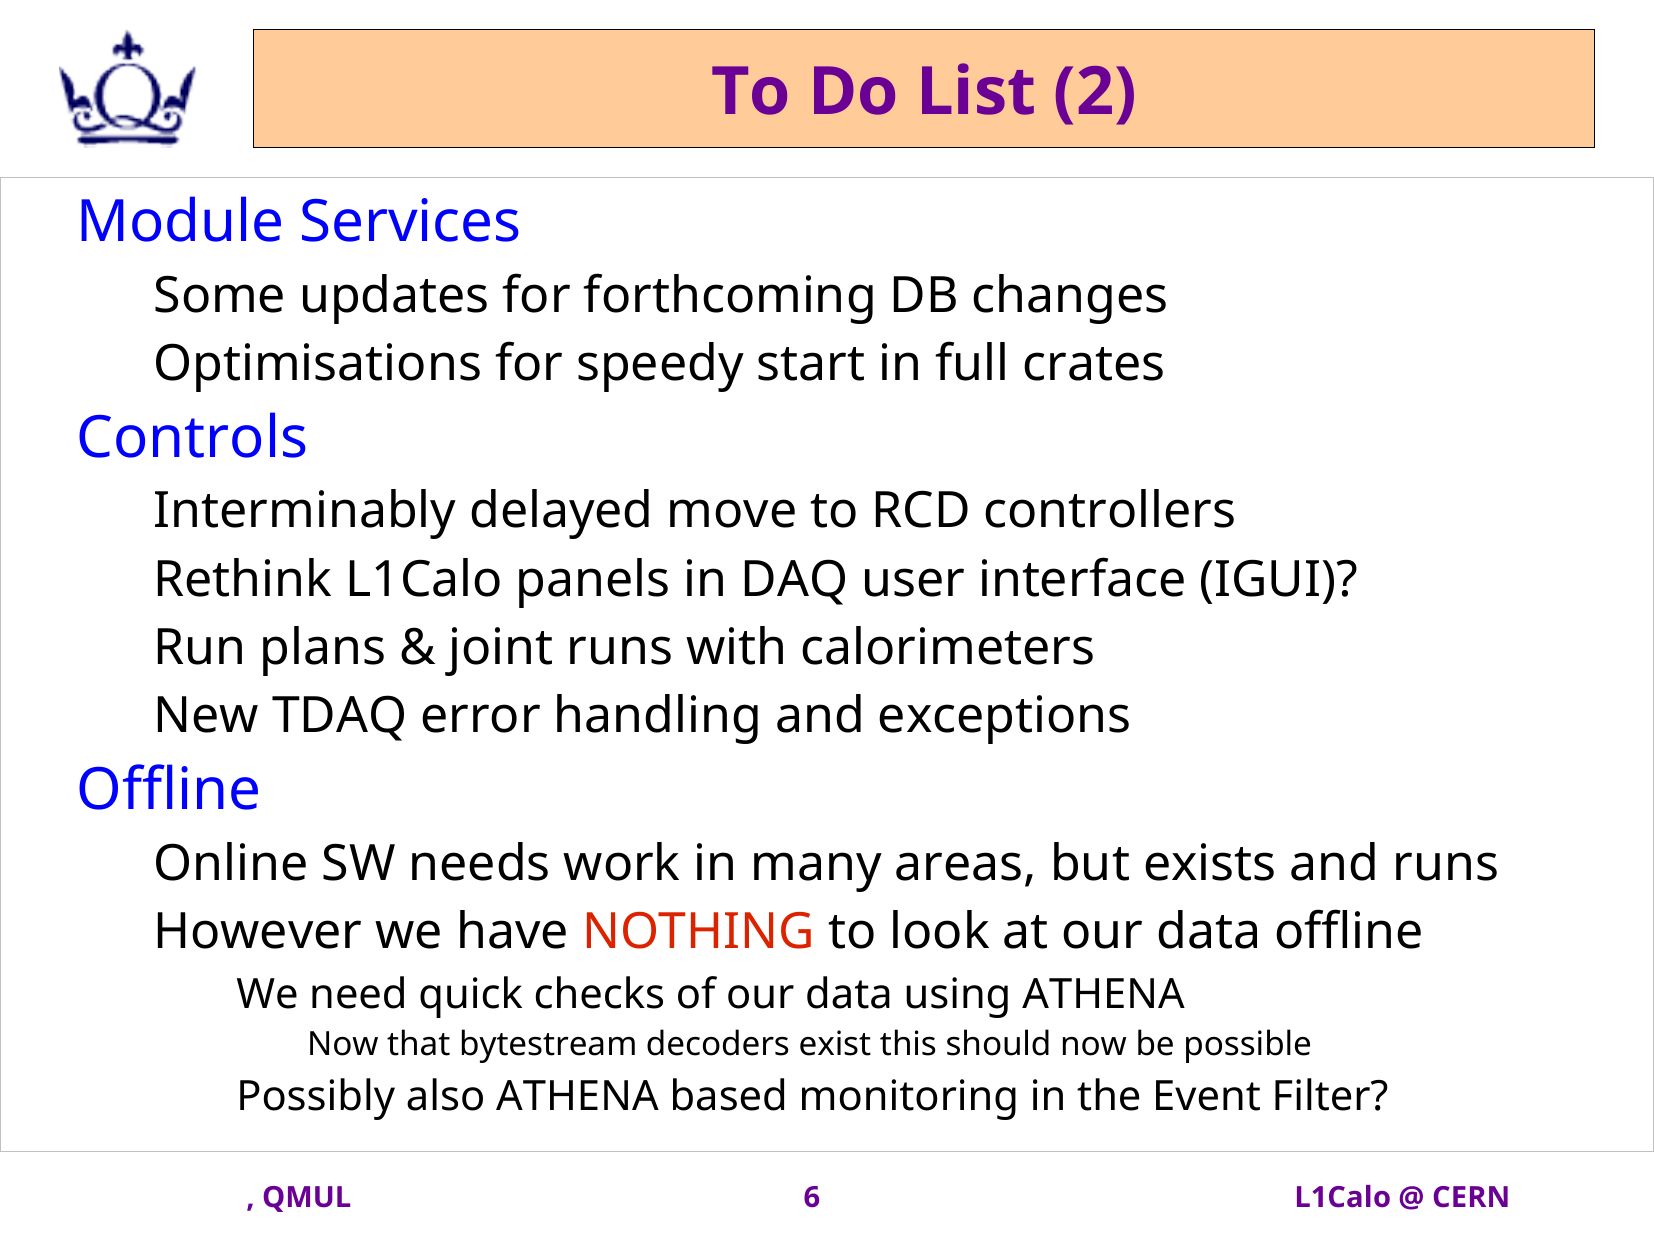

# To Do List (2)
Module Services
Some updates for forthcoming DB changes
Optimisations for speedy start in full crates
Controls
Interminably delayed move to RCD controllers
Rethink L1Calo panels in DAQ user interface (IGUI)?
Run plans & joint runs with calorimeters
New TDAQ error handling and exceptions
Offline
Online SW needs work in many areas, but exists and runs
However we have NOTHING to look at our data offline
We need quick checks of our data using ATHENA
Now that bytestream decoders exist this should now be possible
Possibly also ATHENA based monitoring in the Event Filter?